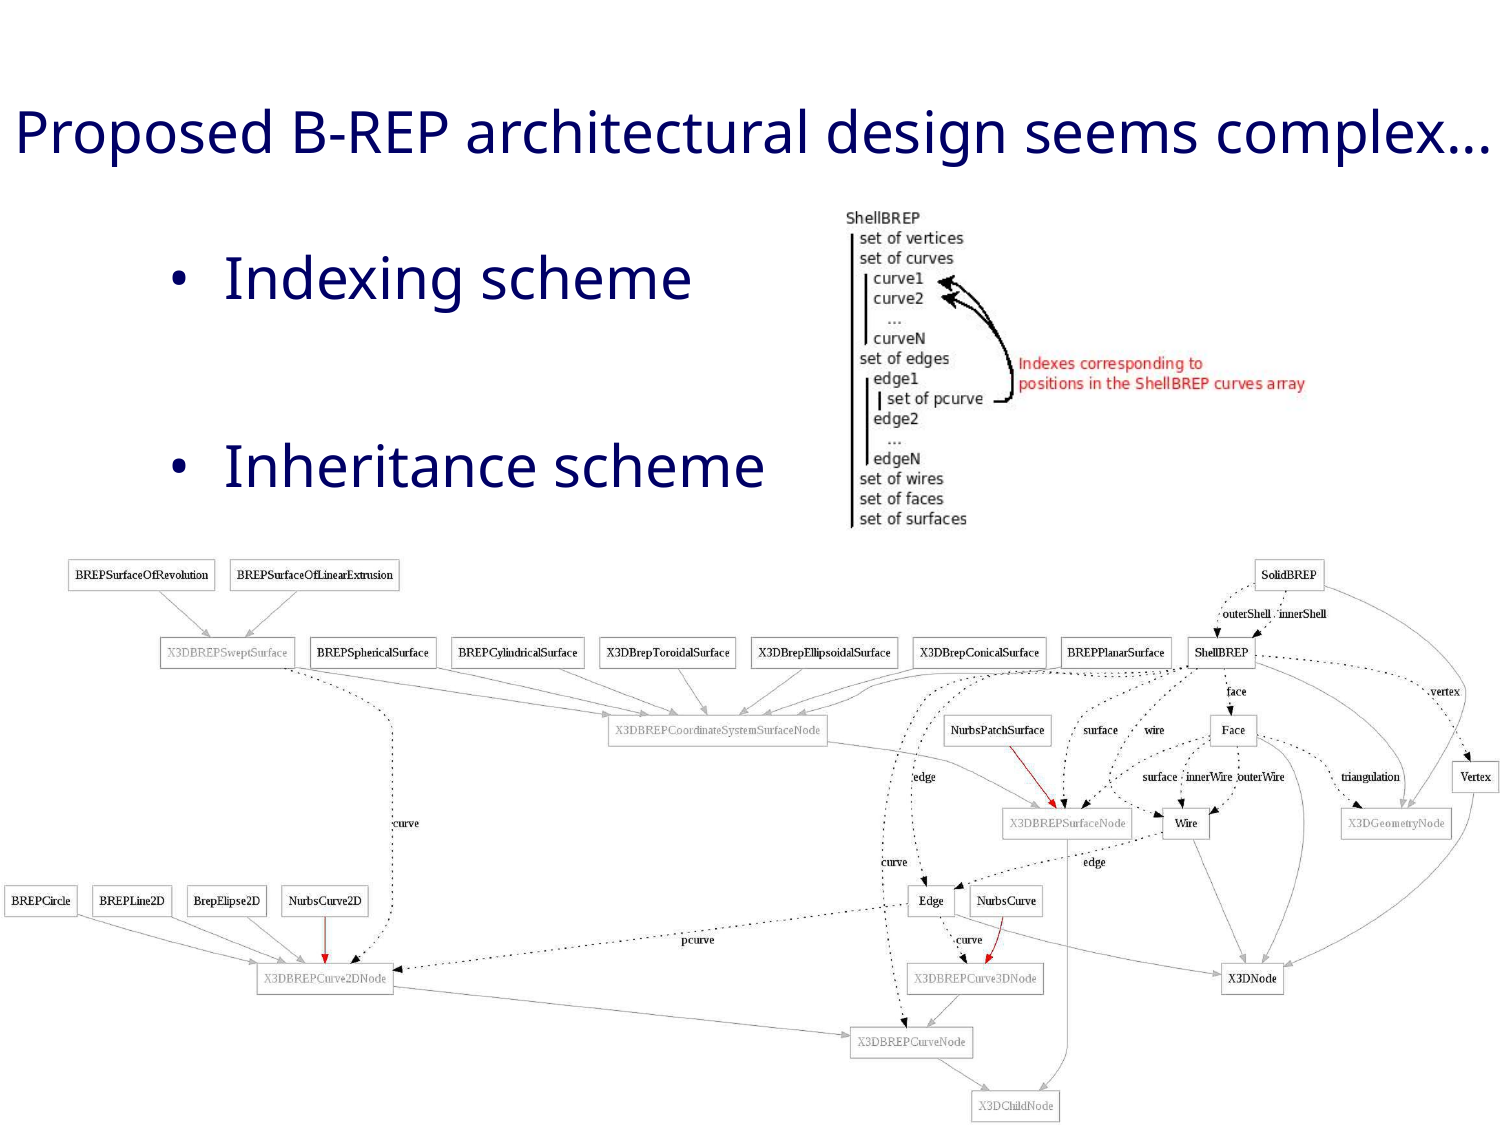

# Proposed B-REP architectural design seems complex...
Indexing scheme
Inheritance scheme